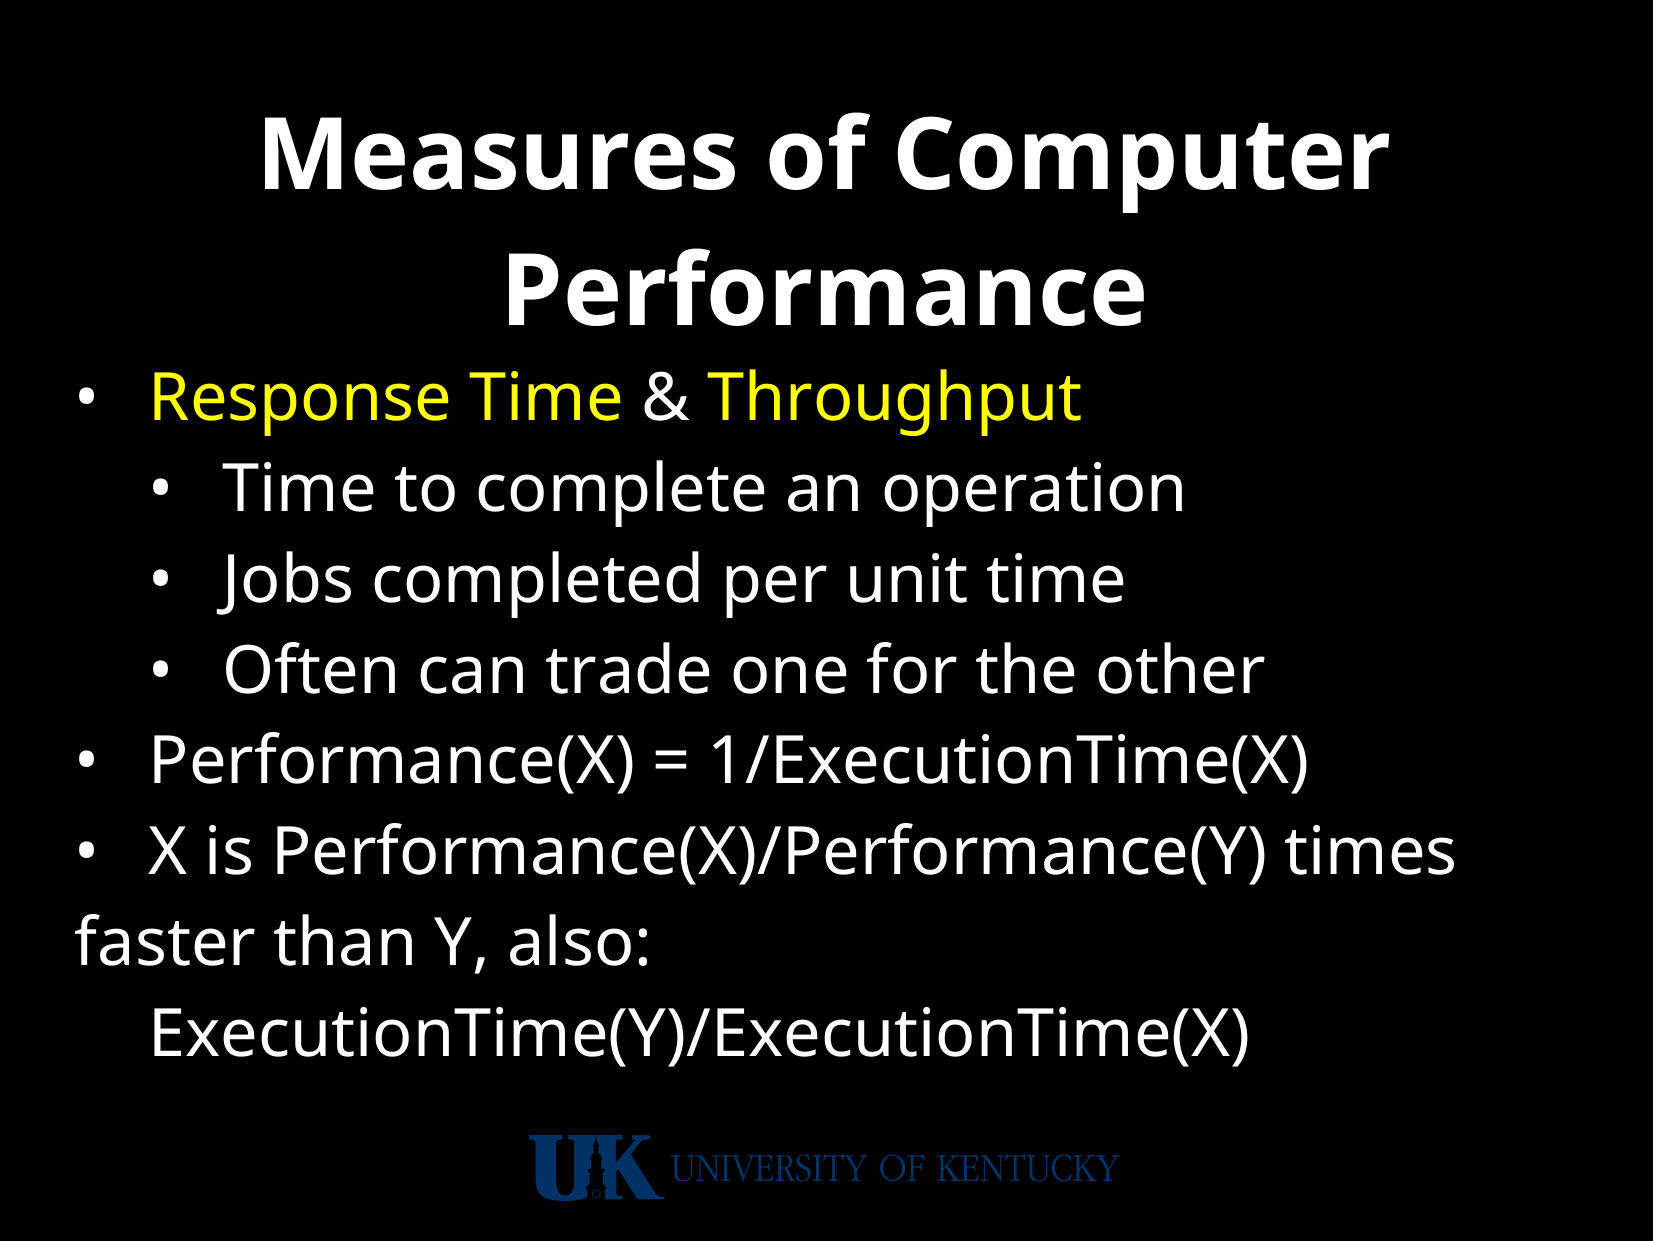

# Measures of Computer Performance
•	Response Time & Throughput
	•	Time to complete an operation
	•	Jobs completed per unit time
	•	Often can trade one for the other
•	Performance(X) = 1/ExecutionTime(X)
•	X is Performance(X)/Performance(Y) times 	faster than Y, also:
	ExecutionTime(Y)/ExecutionTime(X)